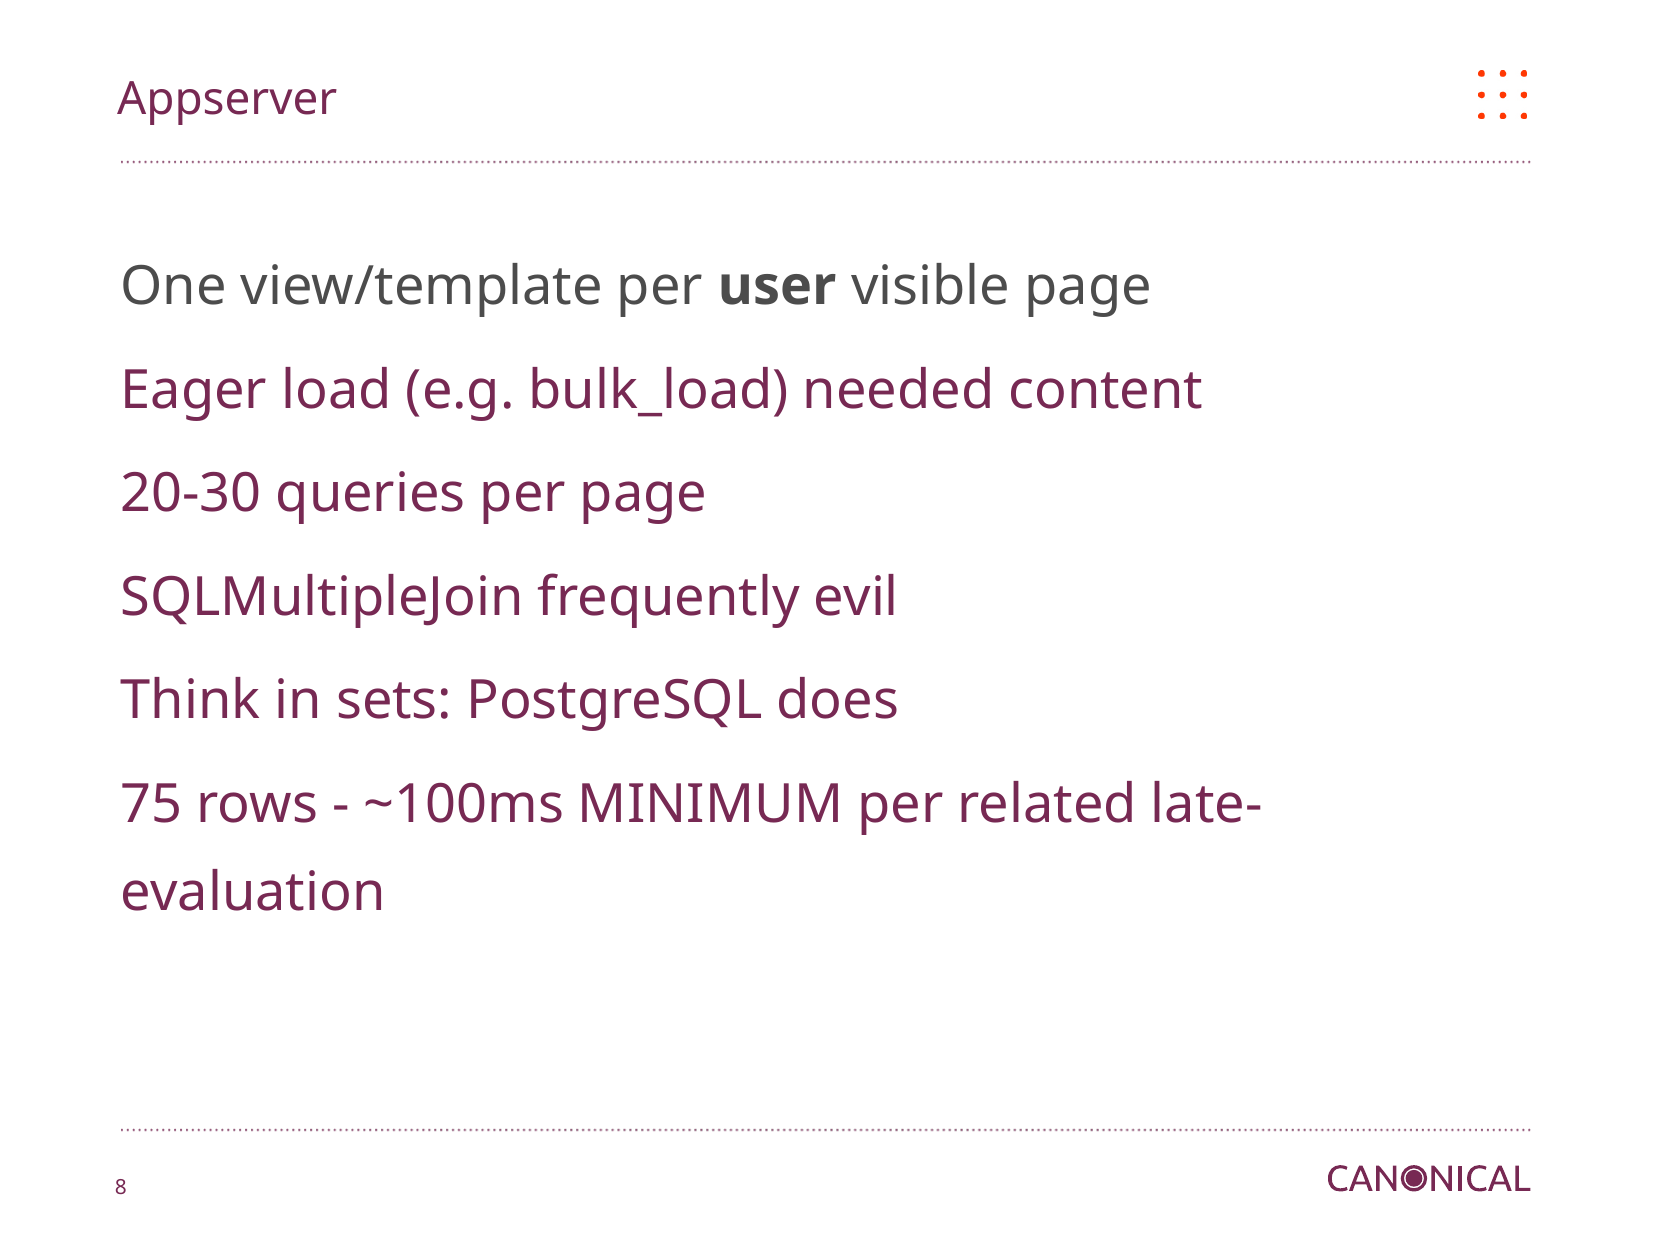

# Appserver
One view/template per user visible page
Eager load (e.g. bulk_load) needed content
20-30 queries per page
SQLMultipleJoin frequently evil
Think in sets: PostgreSQL does
75 rows - ~100ms MINIMUM per related late-evaluation